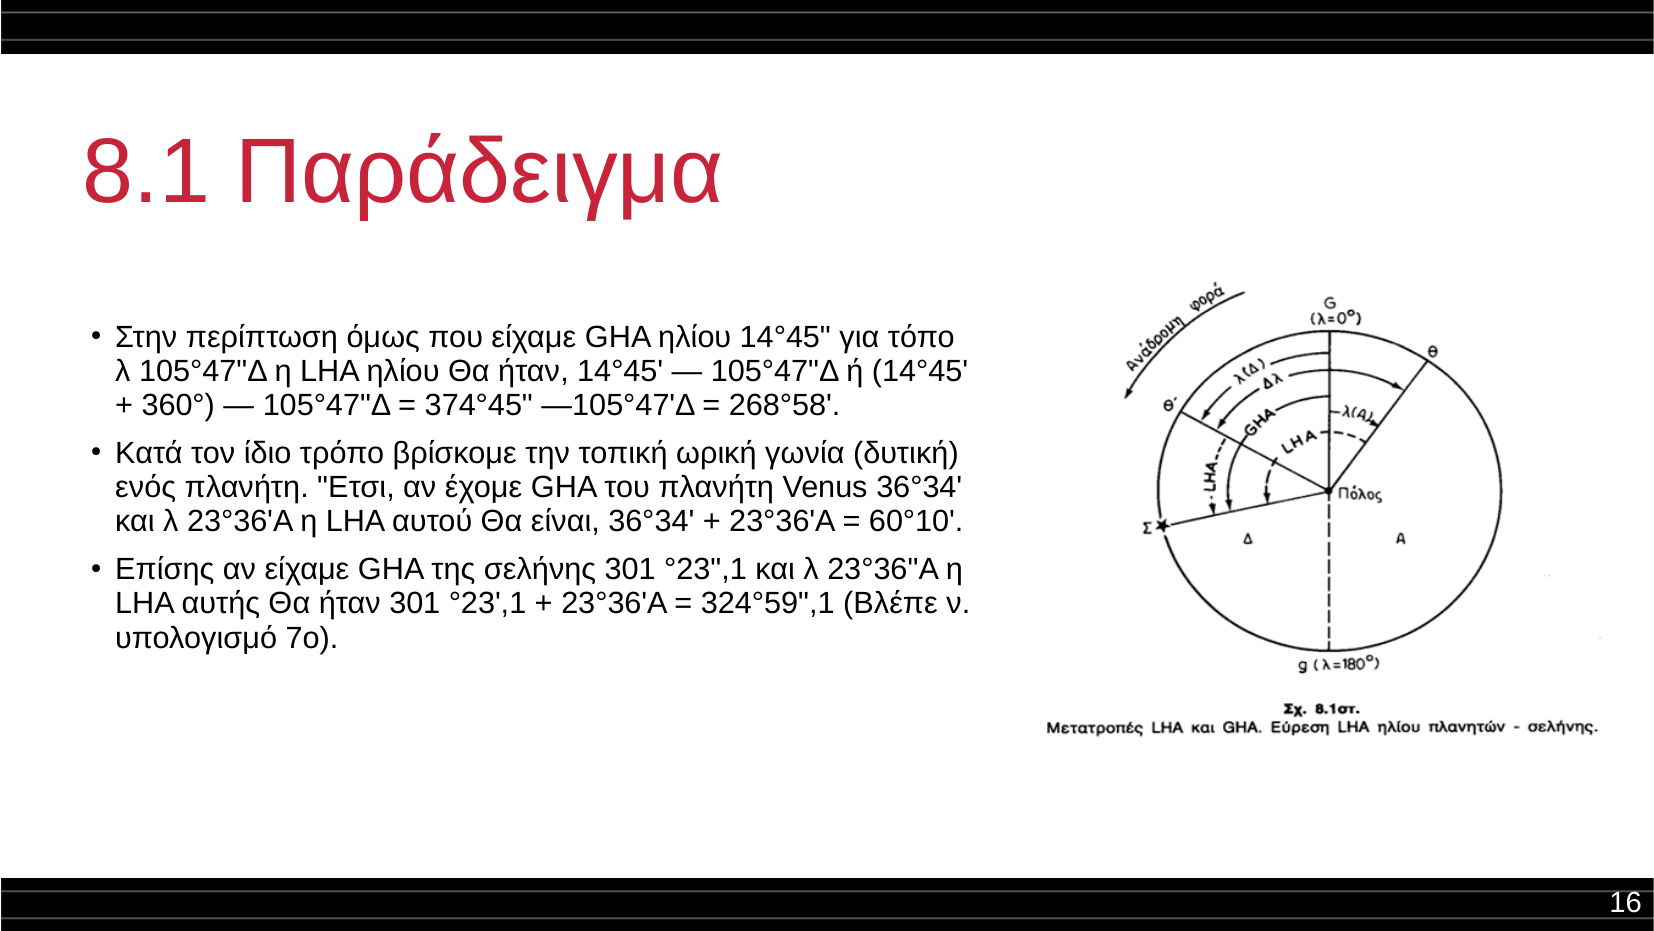

# 8.1 Παράδειγμα
Στην περίπτωση όμως που είχαμε GHA ηλίου 14°45" για τόπο λ 105°47"Δ η LΗΑ ηλίου Θα ήταν, 14°45' — 105°47"Δ ή (14°45' + 360°) — 105°47"Δ = 374°45" —105°47'Δ = 268°58'.
Κατά τον ίδιο τρόπο βρίσκομε την τοπική ωρική γωνία (δυτική) ενός πλανήτη. "Ετσι, αν έχομε GHA του πλανήτη Venus 36°34' και λ 23°36'Α η LΗΑ αυτού Θα είναι, 36°34' + 23°36'Α = 60°10'.
Επίσης αν είχαμε GHA της σελήνης 301 °23",1 και λ 23°36"Α η LΗΑ αυτής Θα ήταν 301 °23',1 + 23°36'Α = 324°59",1 (Βλέπε ν. υπολογισμό 7ο).